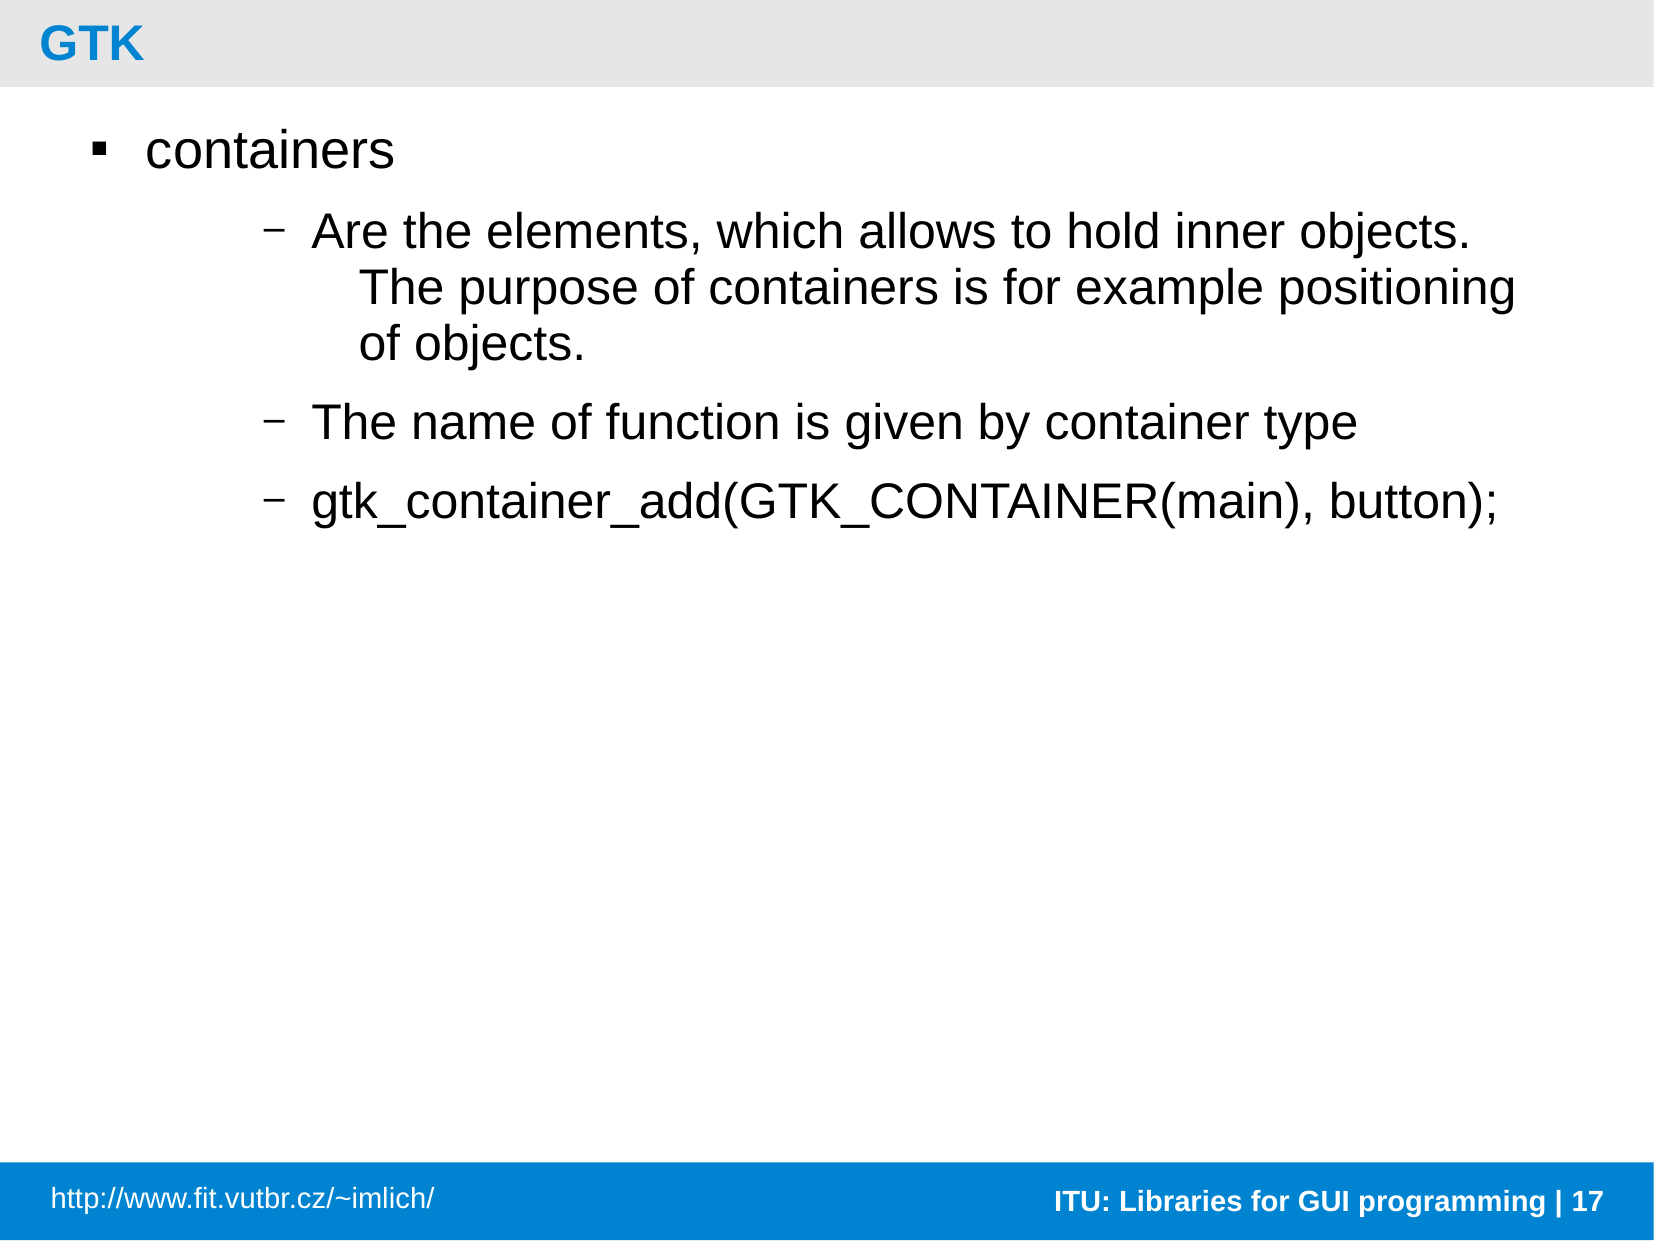

# GTK
containers
Are the elements, which allows to hold inner objects. The purpose of containers is for example positioning of objects.
The name of function is given by container type
gtk_container_add(GTK_CONTAINER(main), button);